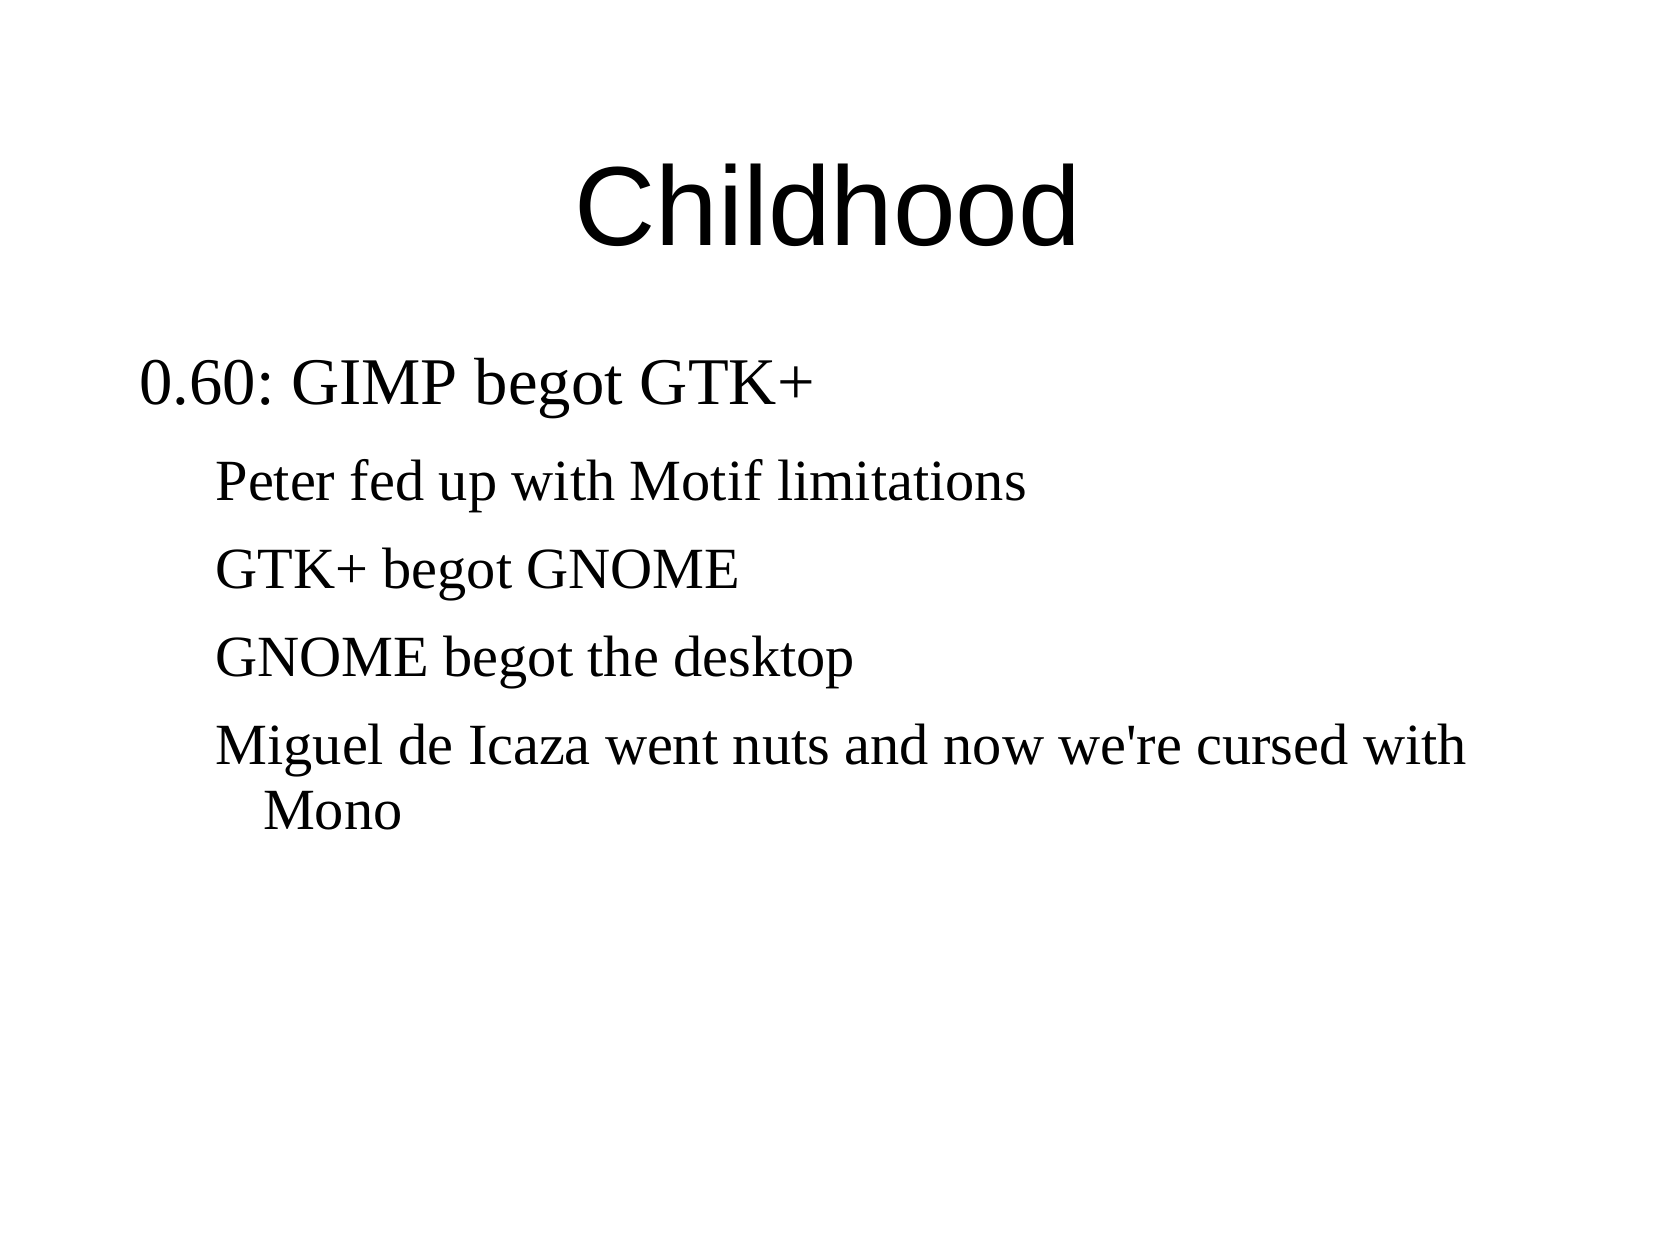

# Childhood
0.60: GIMP begot GTK+
Peter fed up with Motif limitations
GTK+ begot GNOME
GNOME begot the desktop
Miguel de Icaza went nuts and now we're cursed with Mono